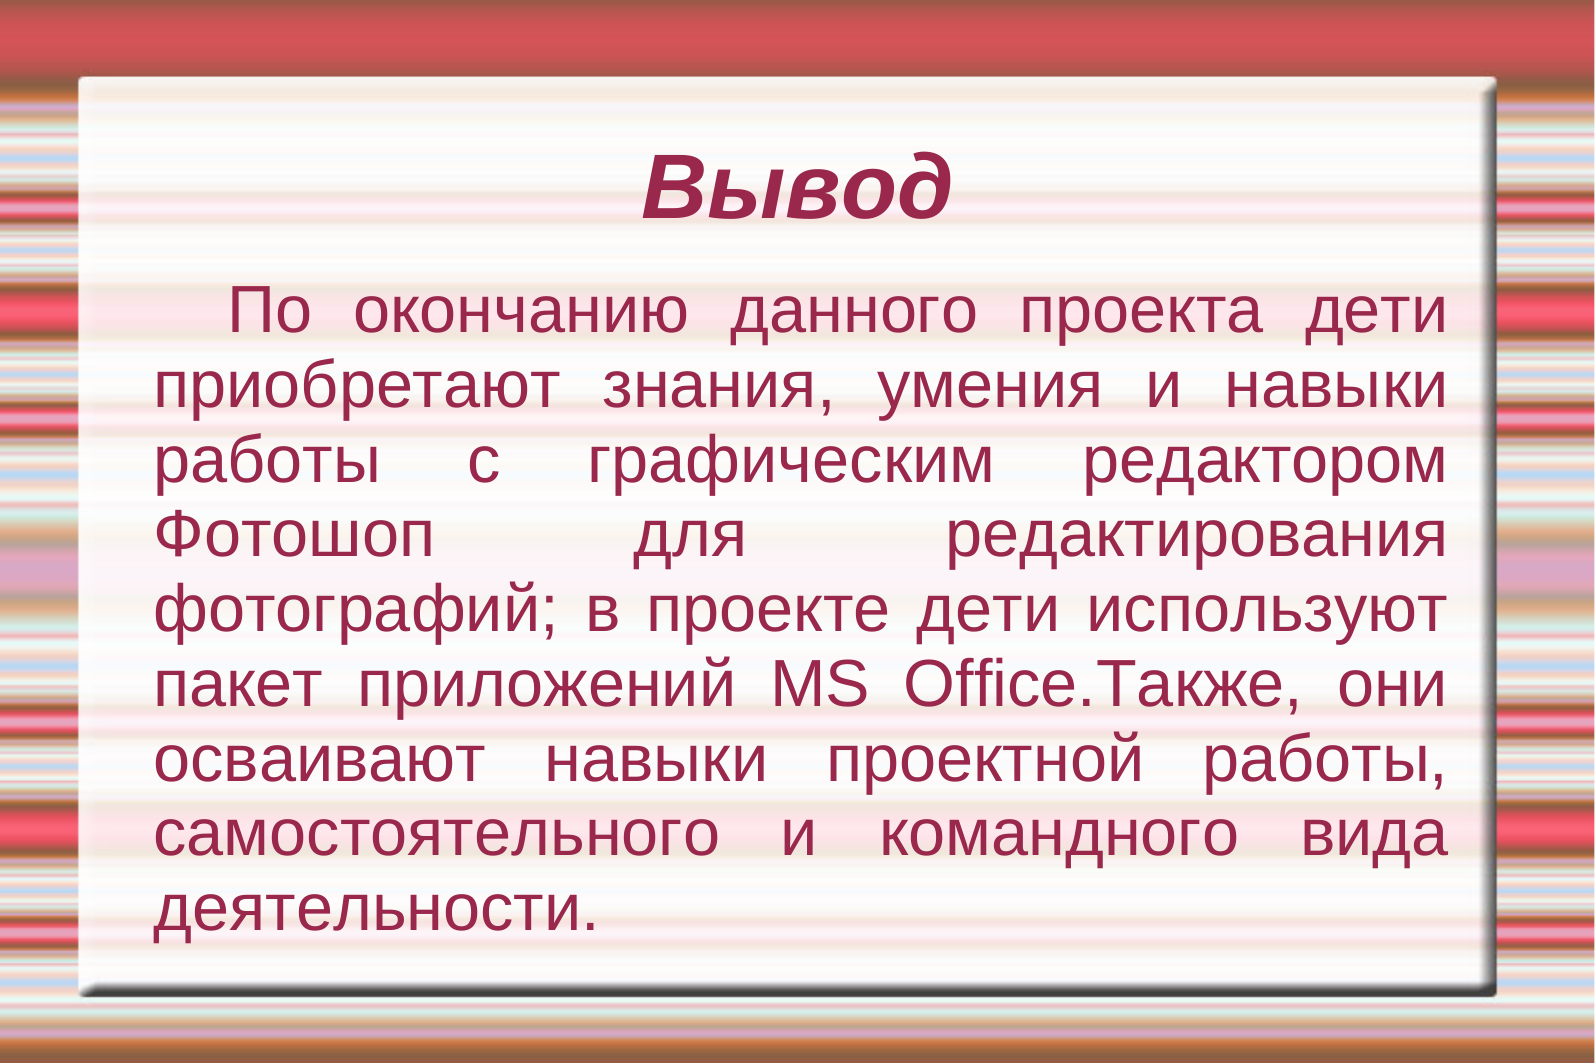

# Вывод
	По окончанию данного проекта дети приобретают знания, умения и навыки работы с графическим редактором Фотошоп для редактирования фотографий; в проекте дети используют пакет приложений MS Office.Также, они осваивают навыки проектной работы, самостоятельного и командного вида деятельности.